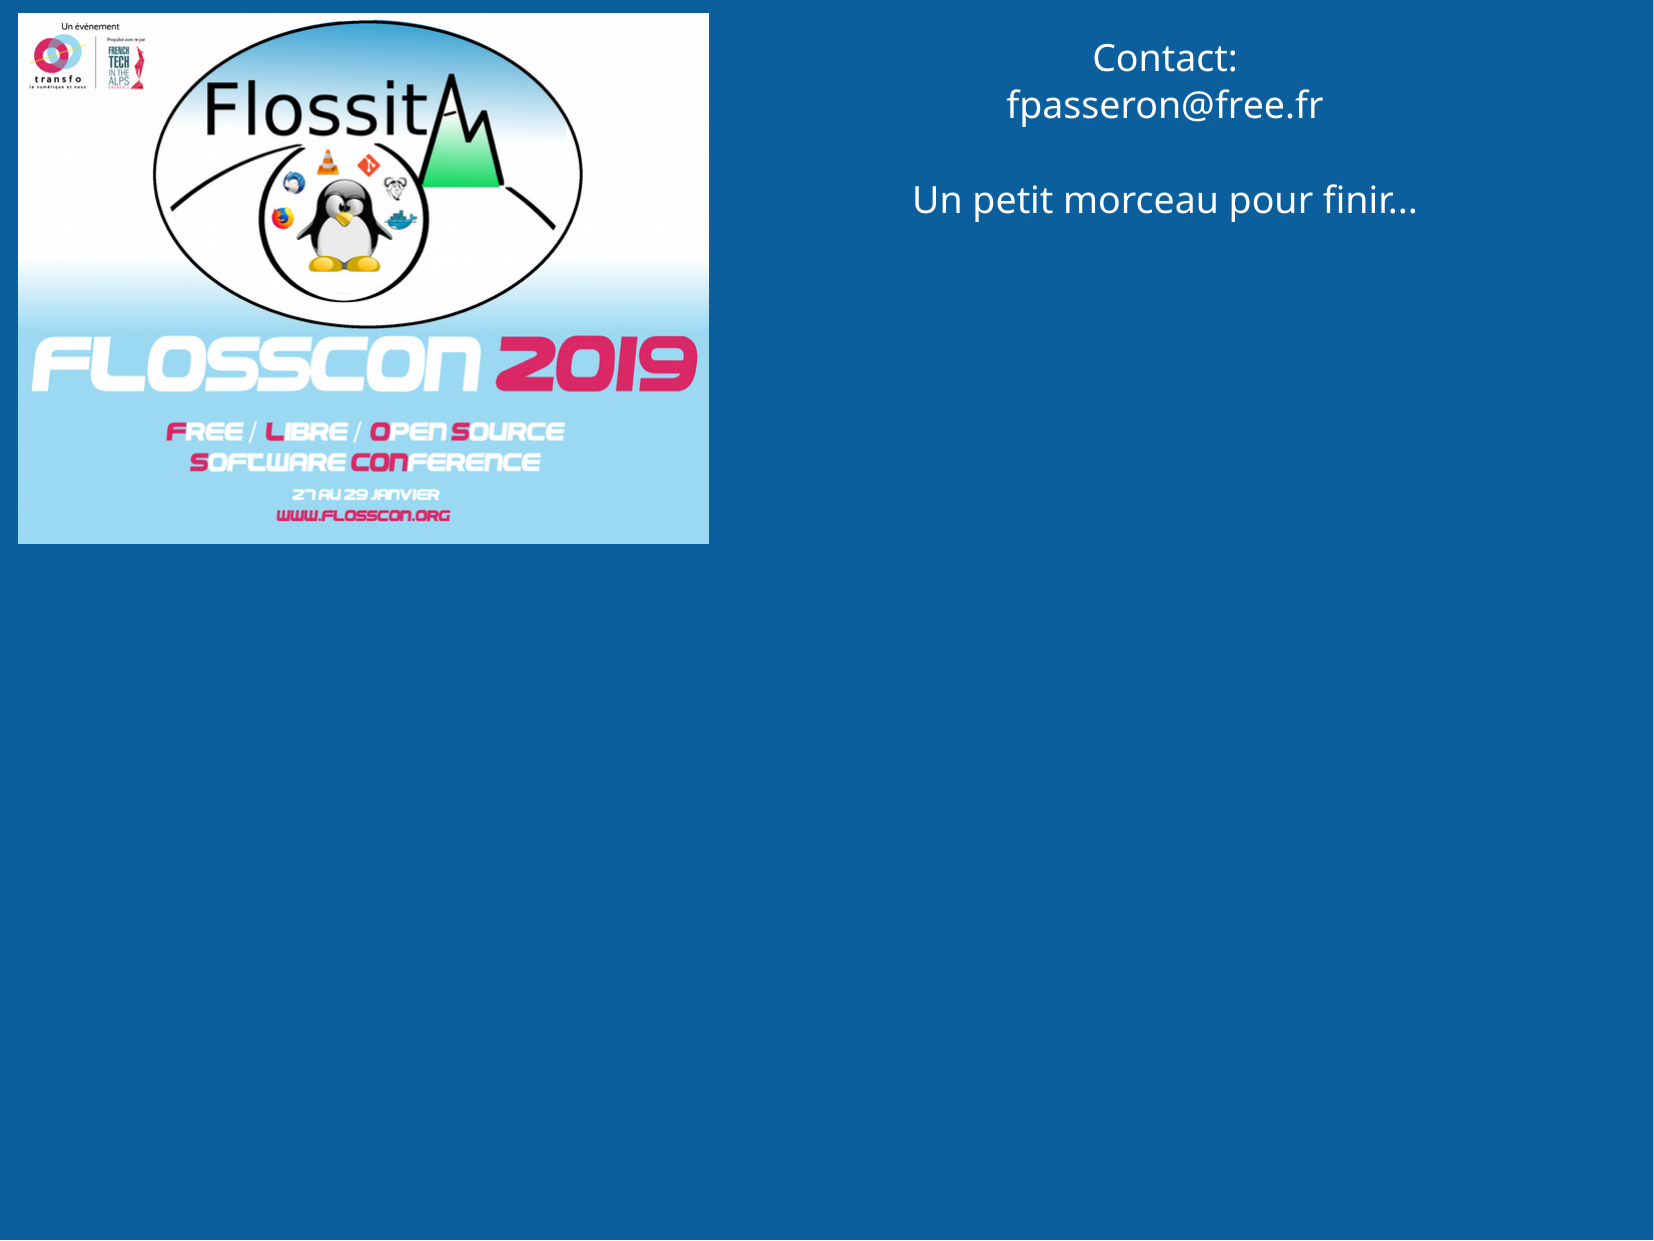

# Contact:
fpasseron@free.fr
Un petit morceau pour finir...